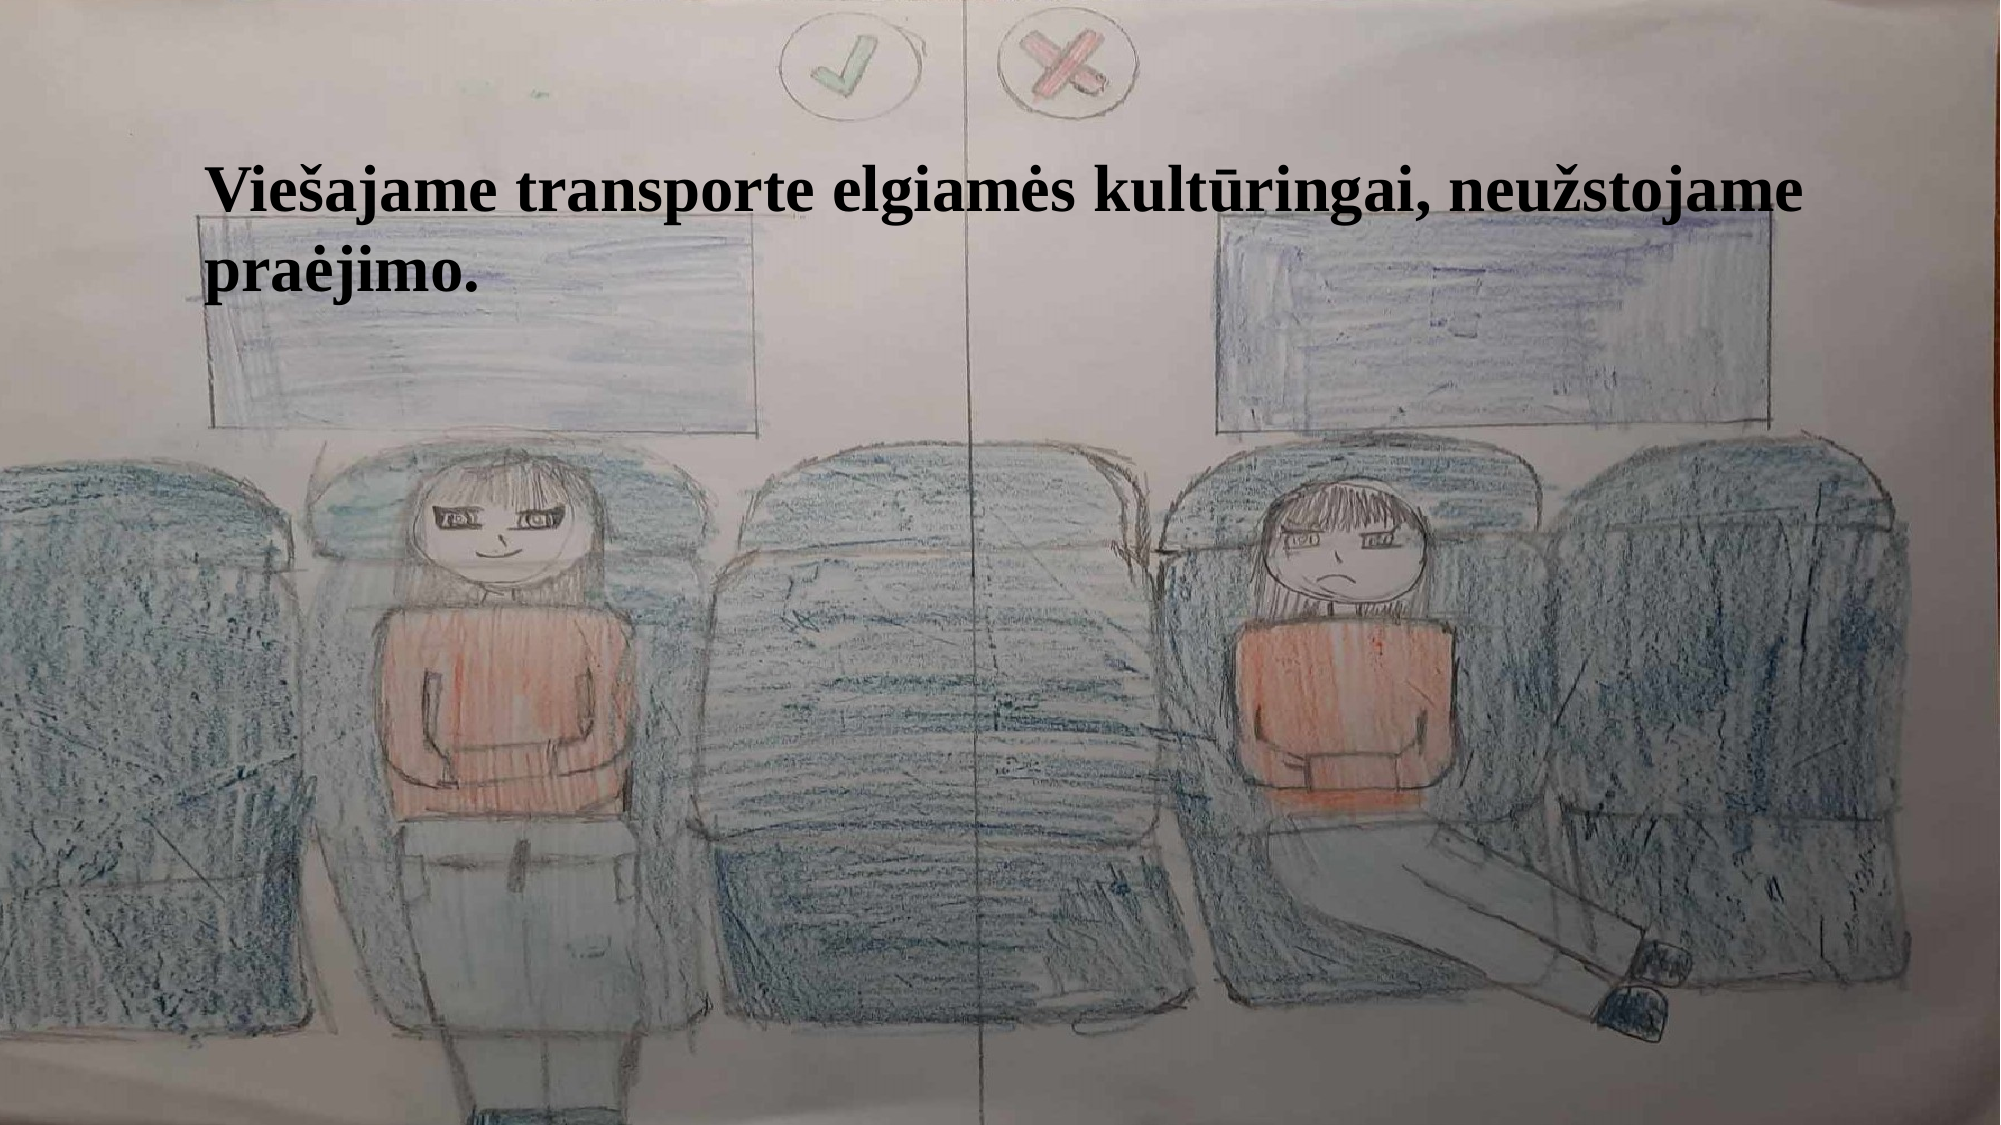

#
Viešajame transporte elgiamės kultūringai, neužstojame praėjimo.